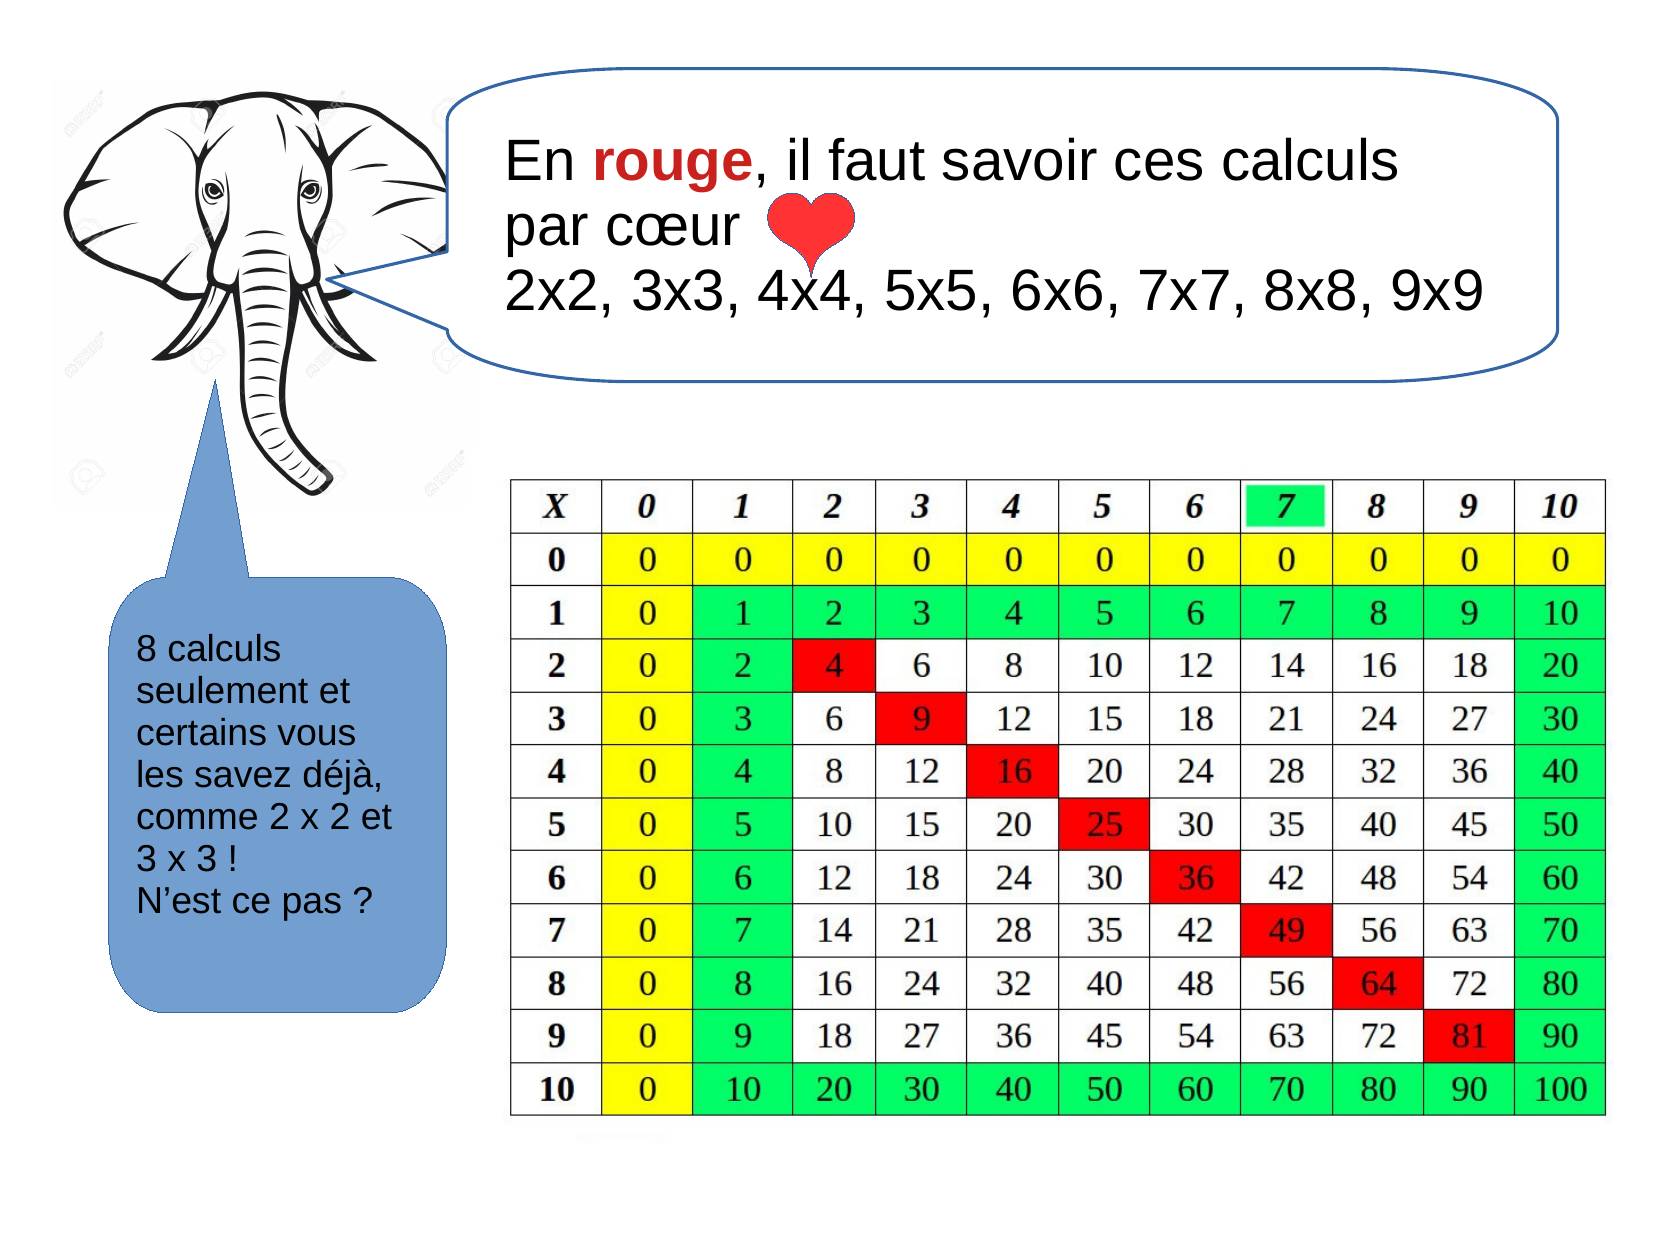

En rouge, il faut savoir ces calculs
par cœur
2x2, 3x3, 4x4, 5x5, 6x6, 7x7, 8x8, 9x9
8 calculs
seulement et
certains vous
les savez déjà,
comme 2 x 2 et
3 x 3 !
N’est ce pas ?